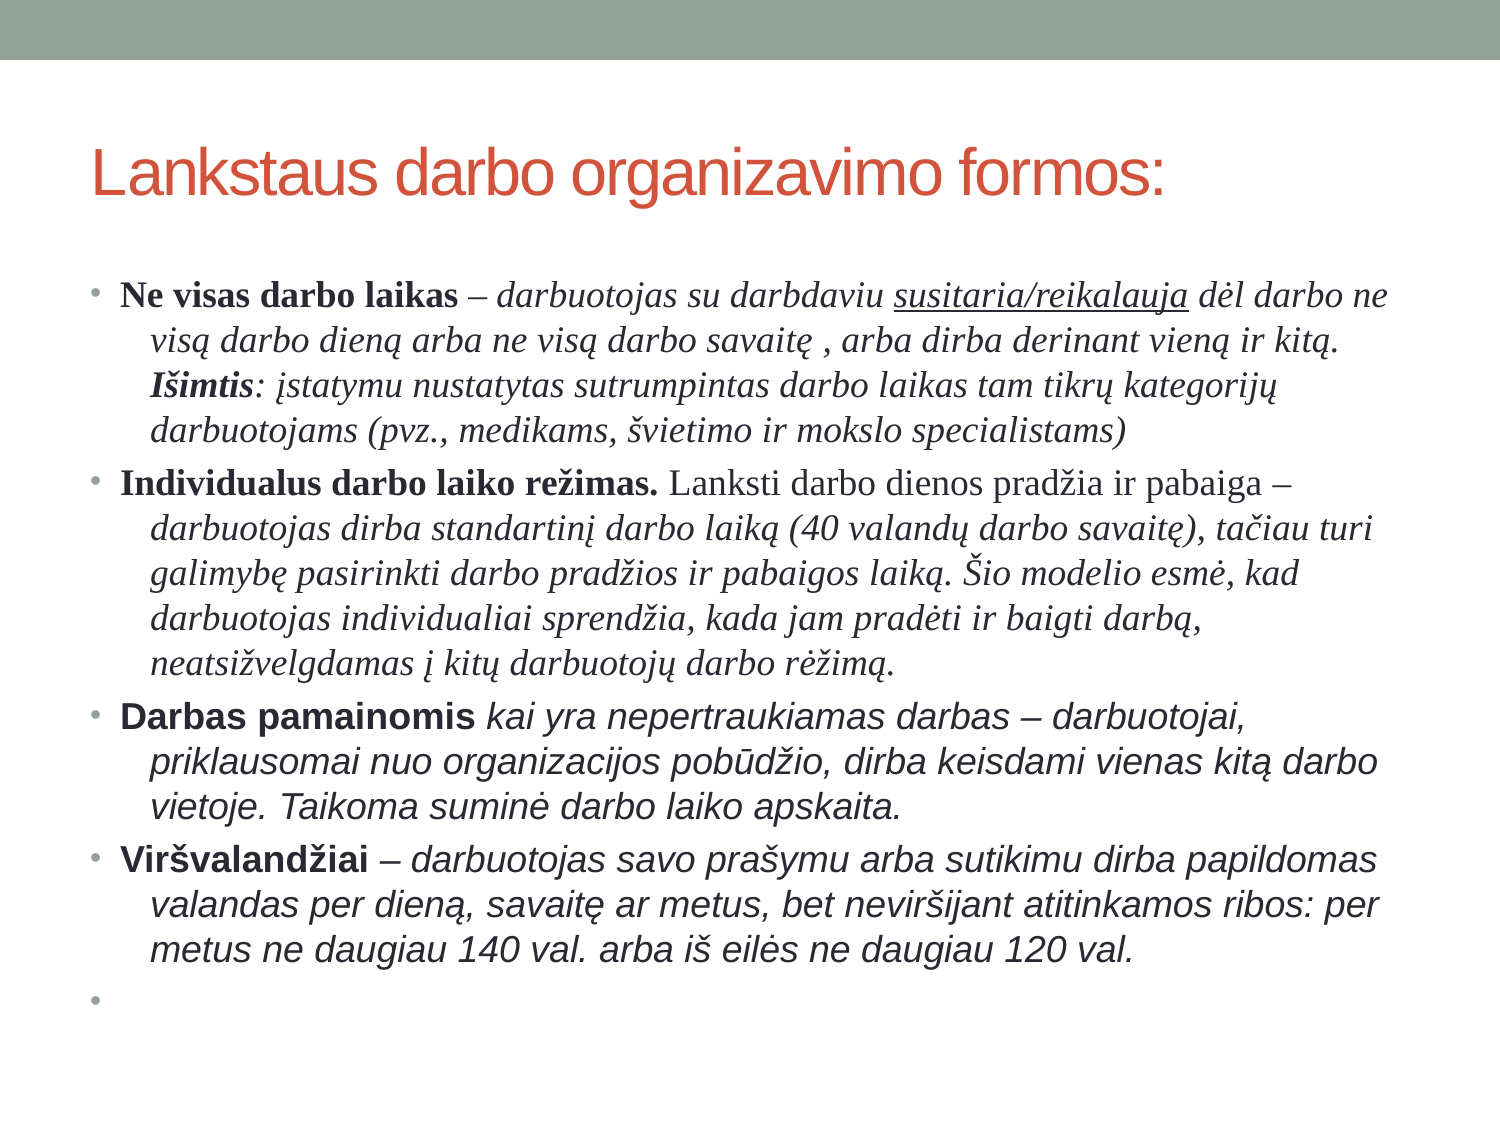

# Lankstaus darbo organizavimo formos:
Ne visas darbo laikas – darbuotojas su darbdaviu susitaria/reikalauja dėl darbo ne visą darbo dieną arba ne visą darbo savaitę , arba dirba derinant vieną ir kitą. Išimtis: įstatymu nustatytas sutrumpintas darbo laikas tam tikrų kategorijų darbuotojams (pvz., medikams, švietimo ir mokslo specialistams)
Individualus darbo laiko režimas. Lanksti darbo dienos pradžia ir pabaiga – darbuotojas dirba standartinį darbo laiką (40 valandų darbo savaitę), tačiau turi galimybę pasirinkti darbo pradžios ir pabaigos laiką. Šio modelio esmė, kad darbuotojas individualiai sprendžia, kada jam pradėti ir baigti darbą, neatsižvelgdamas į kitų darbuotojų darbo rėžimą.
Darbas pamainomis kai yra nepertraukiamas darbas – darbuotojai, priklausomai nuo organizacijos pobūdžio, dirba keisdami vienas kitą darbo vietoje. Taikoma suminė darbo laiko apskaita.
Viršvalandžiai – darbuotojas savo prašymu arba sutikimu dirba papildomas valandas per dieną, savaitę ar metus, bet neviršijant atitinkamos ribos: per metus ne daugiau 140 val. arba iš eilės ne daugiau 120 val.